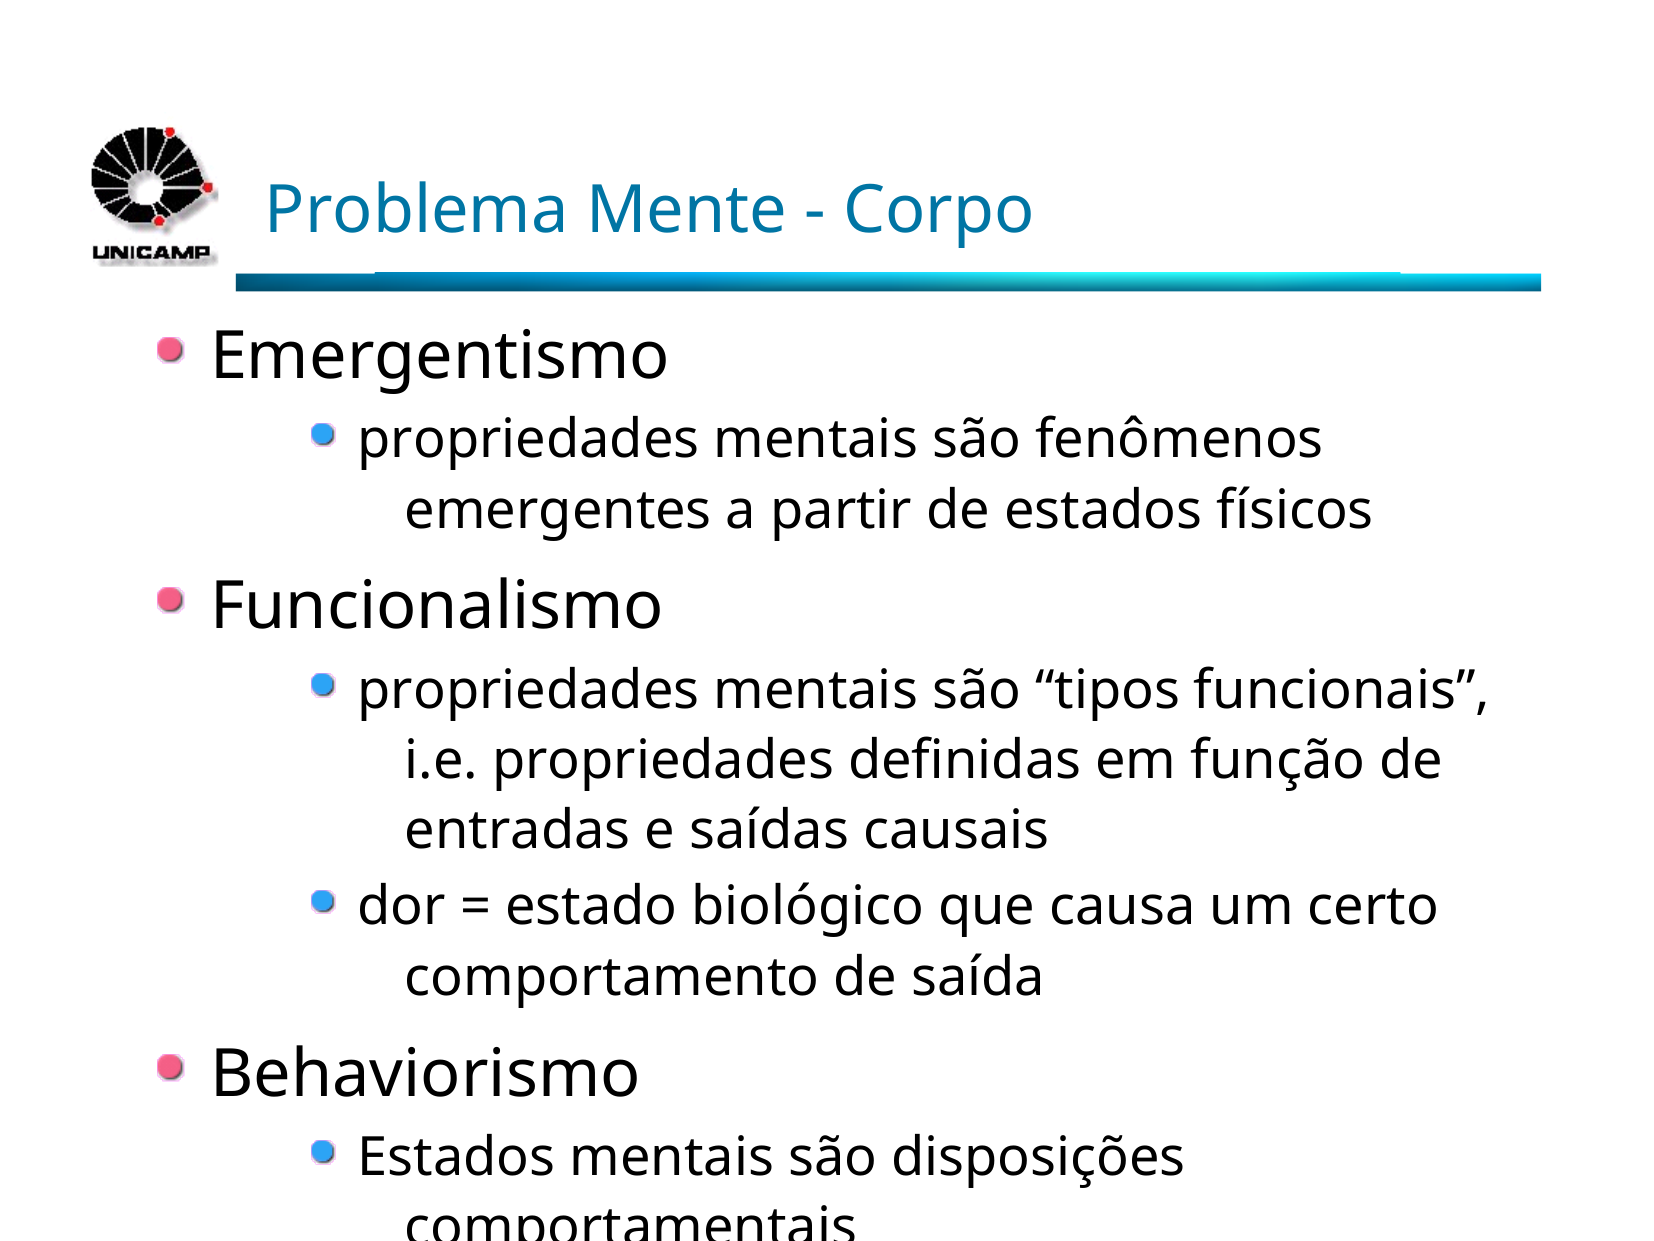

# Problema Mente - Corpo
Emergentismo
propriedades mentais são fenômenos emergentes a partir de estados físicos
Funcionalismo
propriedades mentais são “tipos funcionais”, i.e. propriedades definidas em função de entradas e saídas causais
dor = estado biológico que causa um certo comportamento de saída
Behaviorismo
Estados mentais são disposições comportamentais